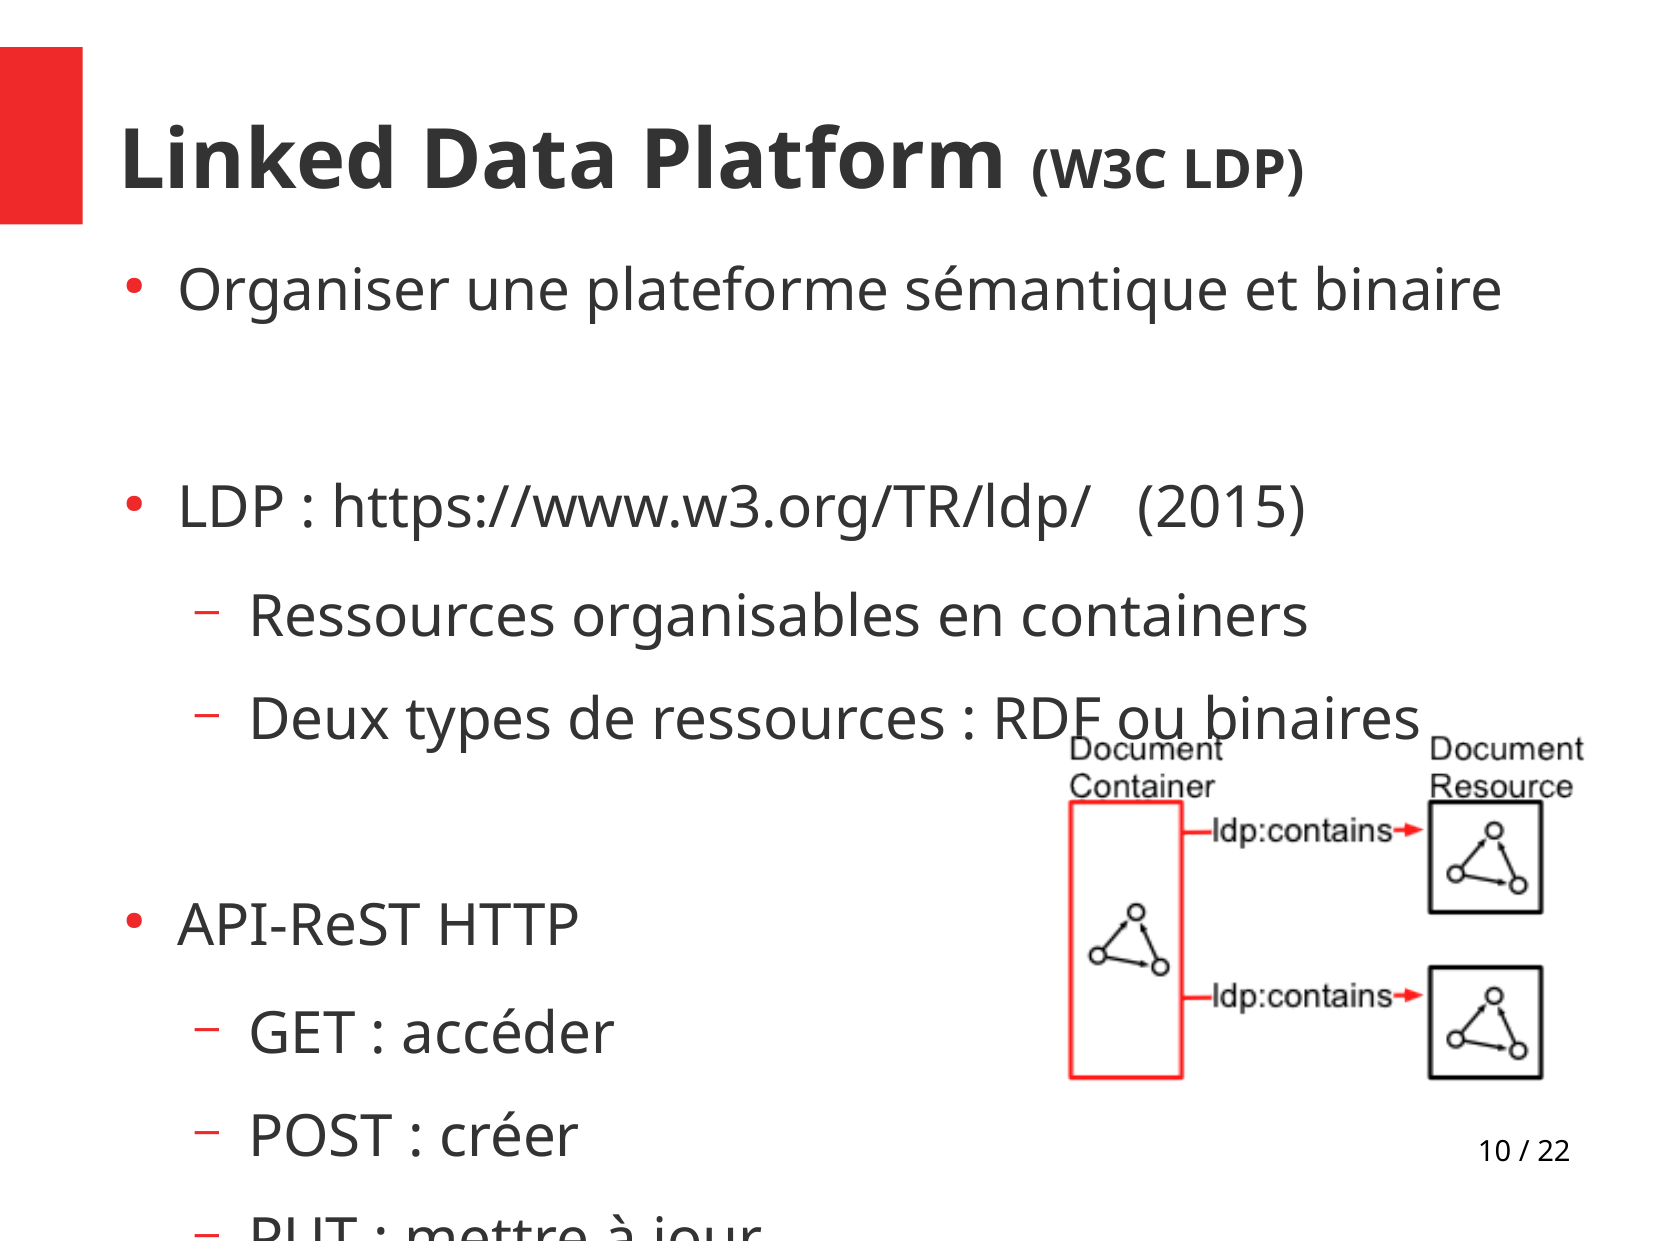

# Linked Data Platform (W3C LDP)
Organiser une plateforme sémantique et binaire
LDP : https://www.w3.org/TR/ldp/ (2015)
Ressources organisables en containers
Deux types de ressources : RDF ou binaires
API-ReST HTTP
GET : accéder
POST : créer
PUT : mettre à jour
DELETE : supprimer
10